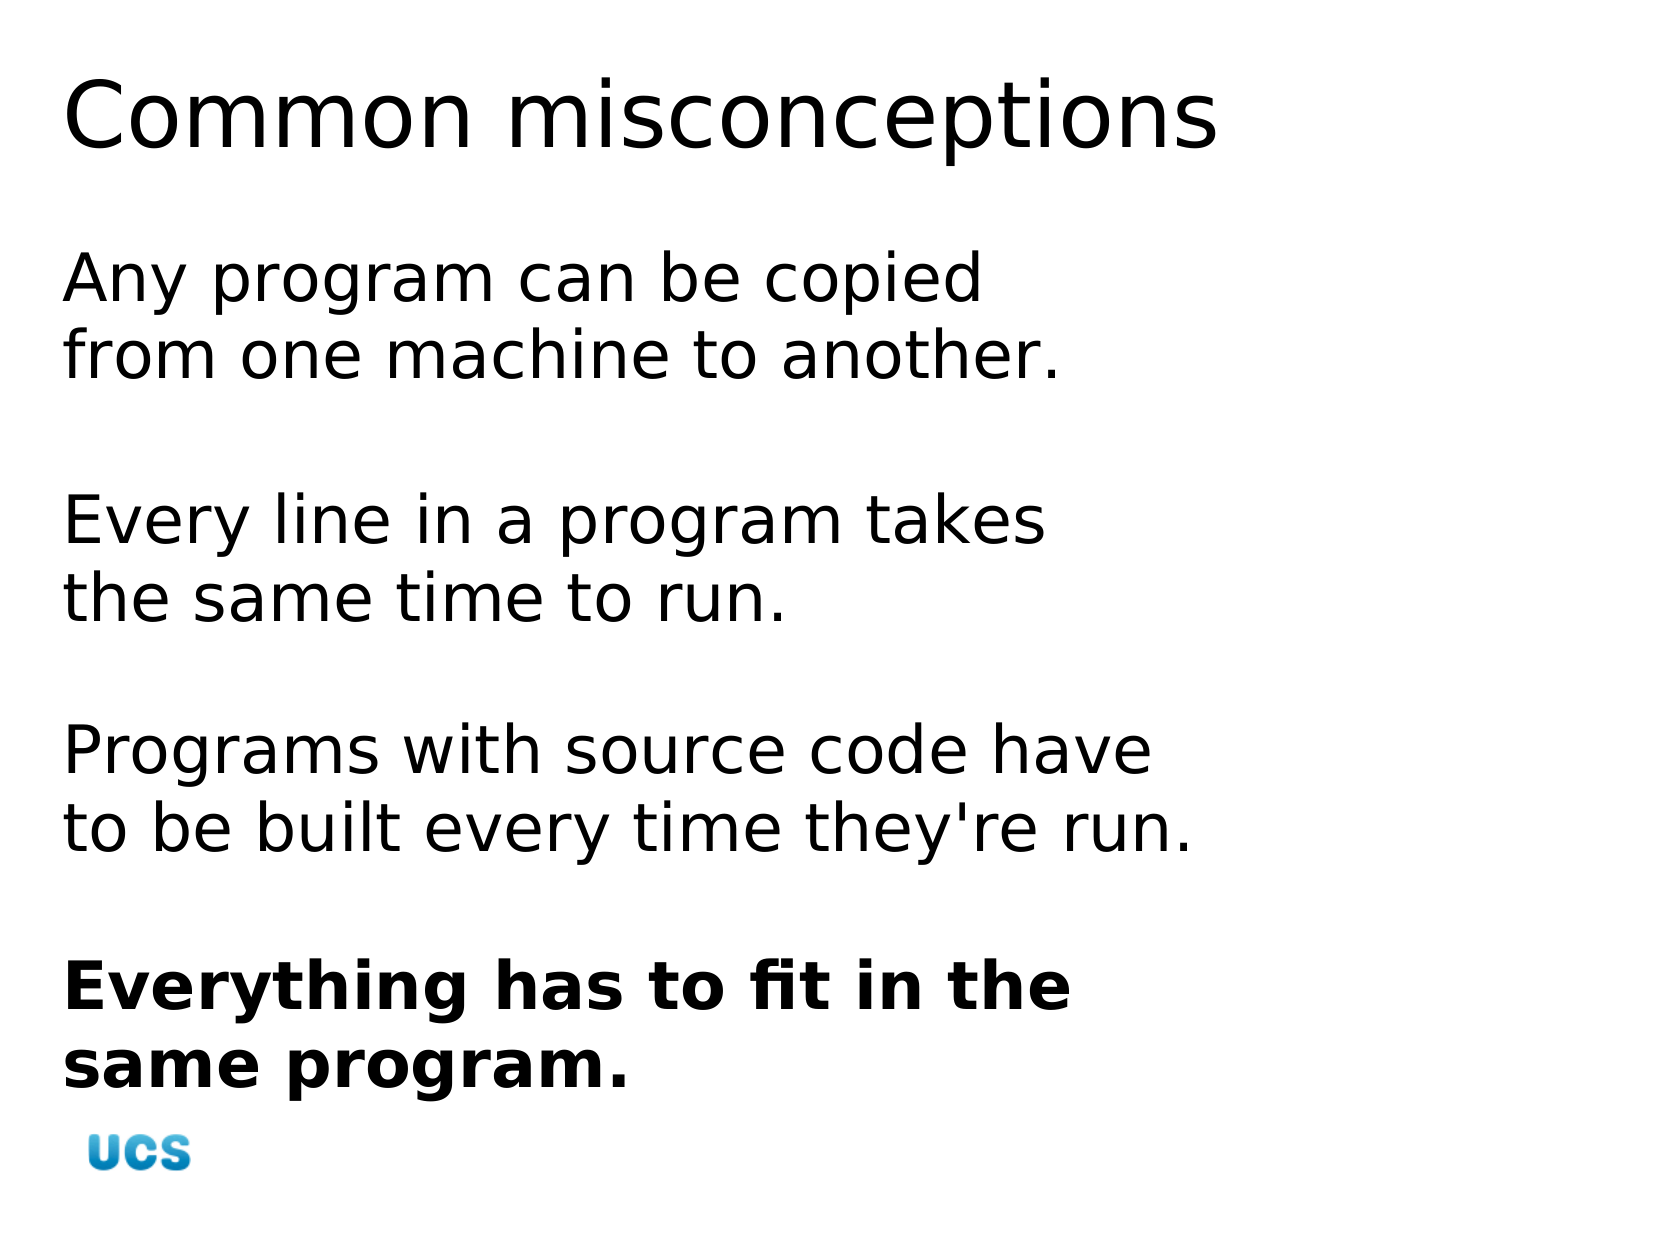

Common misconceptions
Any program can be copied
from one machine to another.
Every line in a program takes
the same time to run.
Programs with source code have
to be built every time they're run.
Everything has to fit in the
same program.